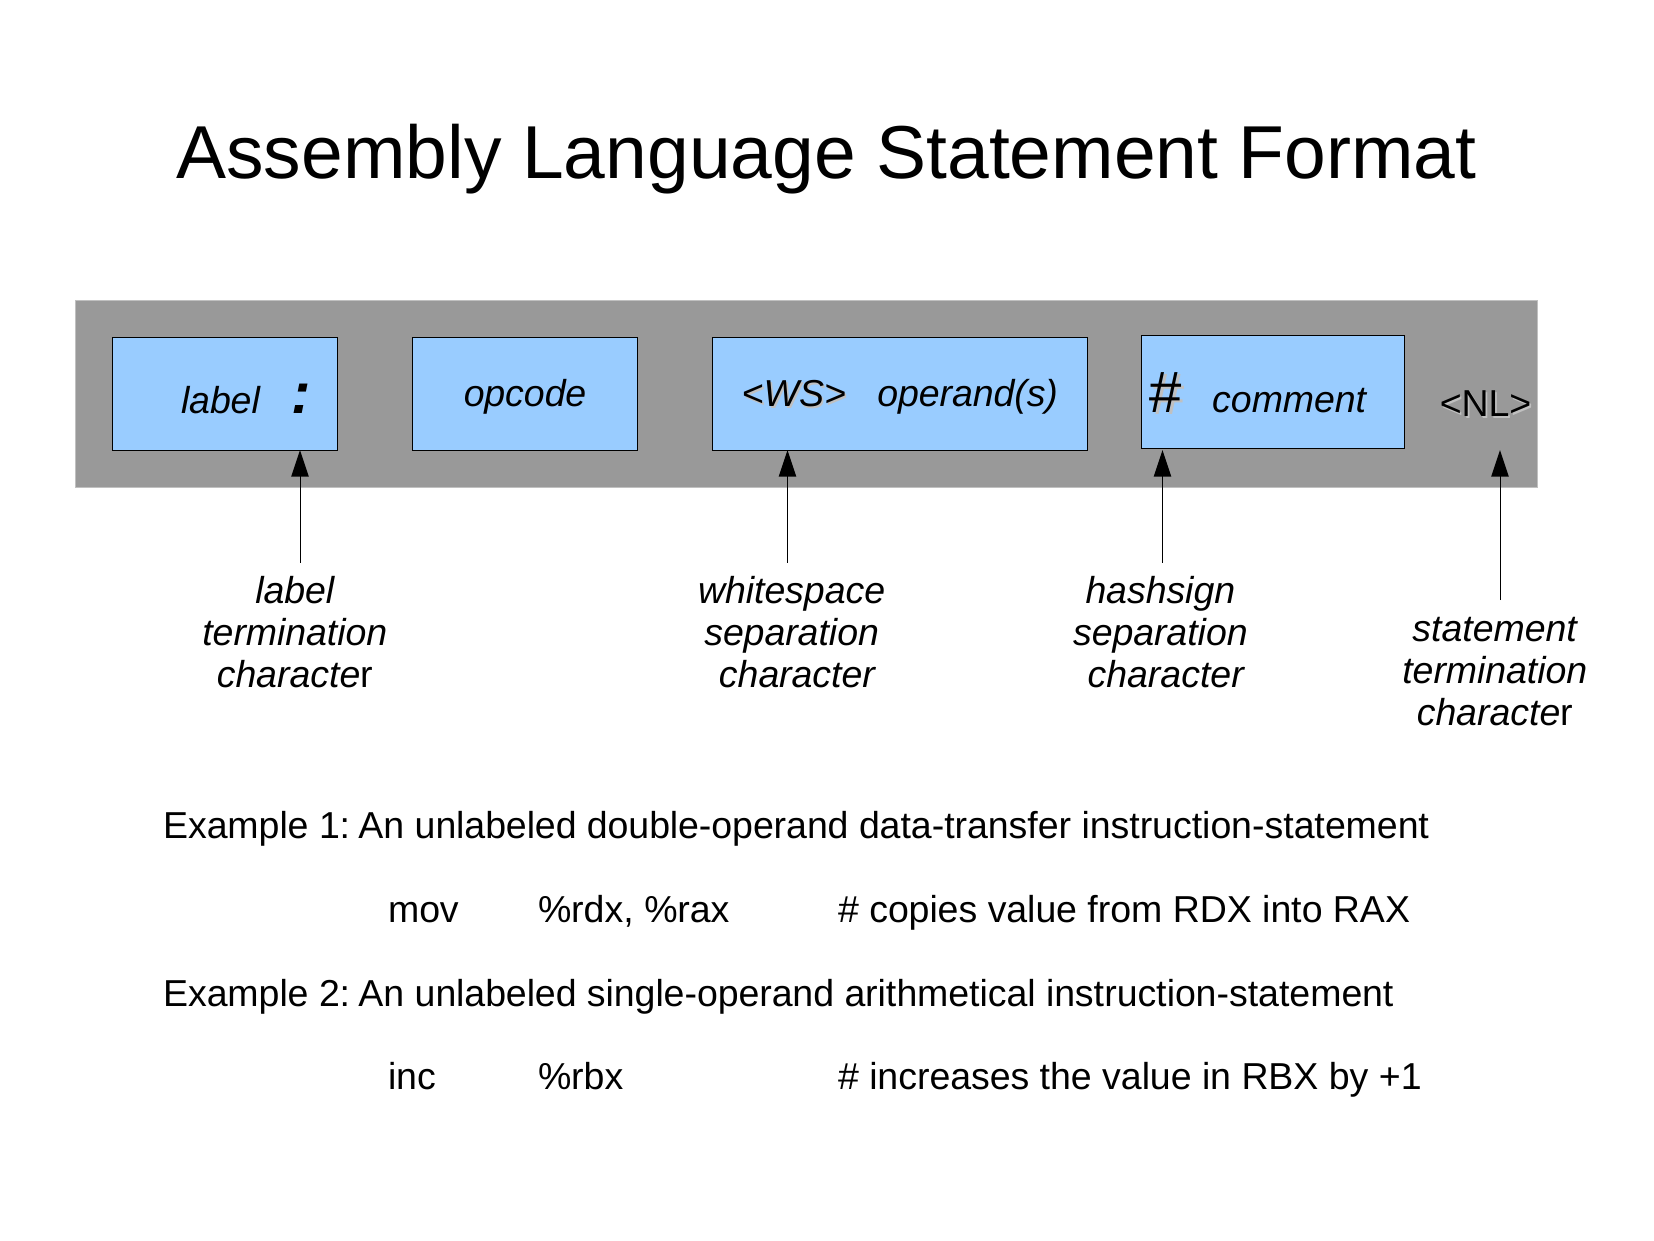

# Assembly Language Statement Format
l
# comment
 label :
opcode
<WS> operand(s)
<NL>
label
termination
character
whitespace
separation
 character
hashsign
separation
 character
statement
termination
character
Example 1: An unlabeled double-operand data-transfer instruction-statement
			mov		%rdx, %rax		# copies value from RDX into RAX
Example 2: An unlabeled single-operand arithmetical instruction-statement
			inc		%rbx			# increases the value in RBX by +1